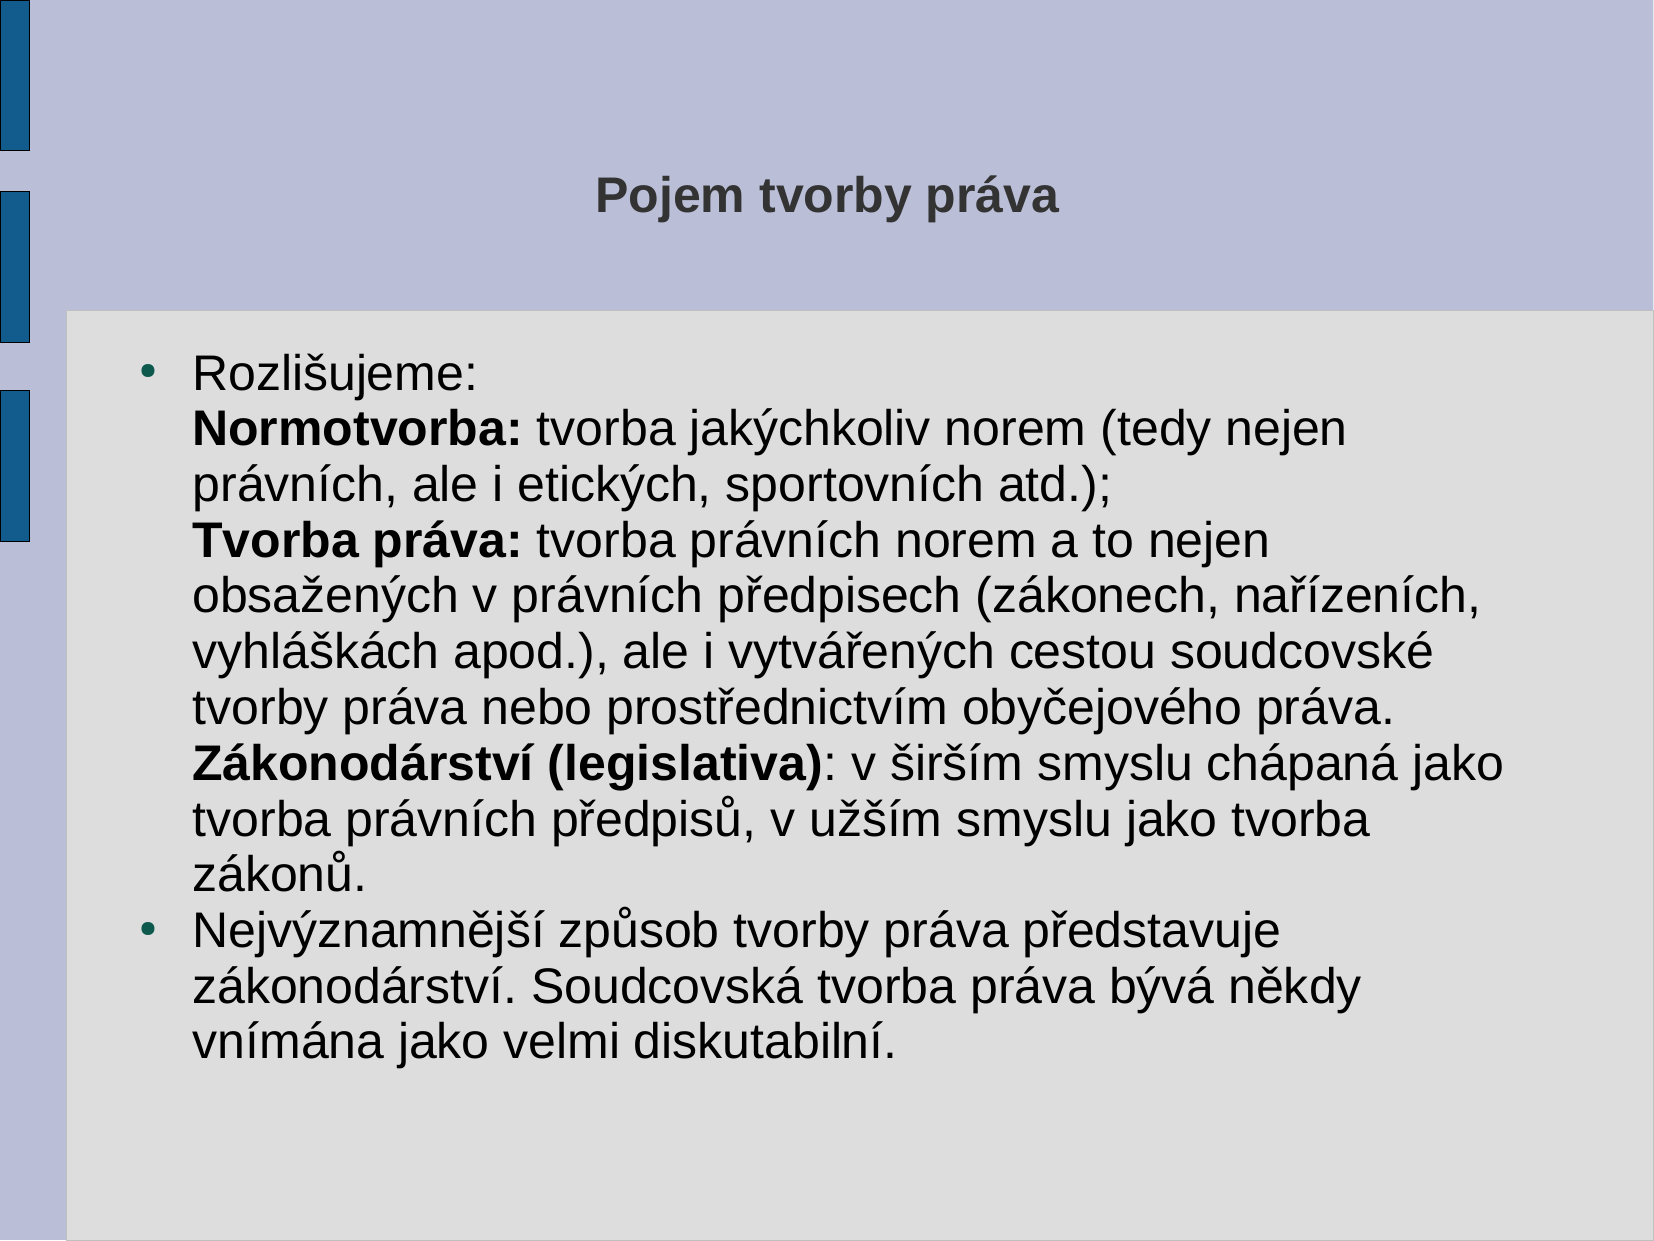

# Pojem tvorby práva
Rozlišujeme:
Normotvorba: tvorba jakýchkoliv norem (tedy nejen právních, ale i etických, sportovních atd.);
Tvorba práva: tvorba právních norem a to nejen obsažených v právních předpisech (zákonech, nařízeních, vyhláškách apod.), ale i vytvářených cestou soudcovské tvorby práva nebo prostřednictvím obyčejového práva.
Zákonodárství (legislativa): v širším smyslu chápaná jako tvorba právních předpisů, v užším smyslu jako tvorba zákonů.
Nejvýznamnější způsob tvorby práva představuje zákonodárství. Soudcovská tvorba práva bývá někdy vnímána jako velmi diskutabilní.